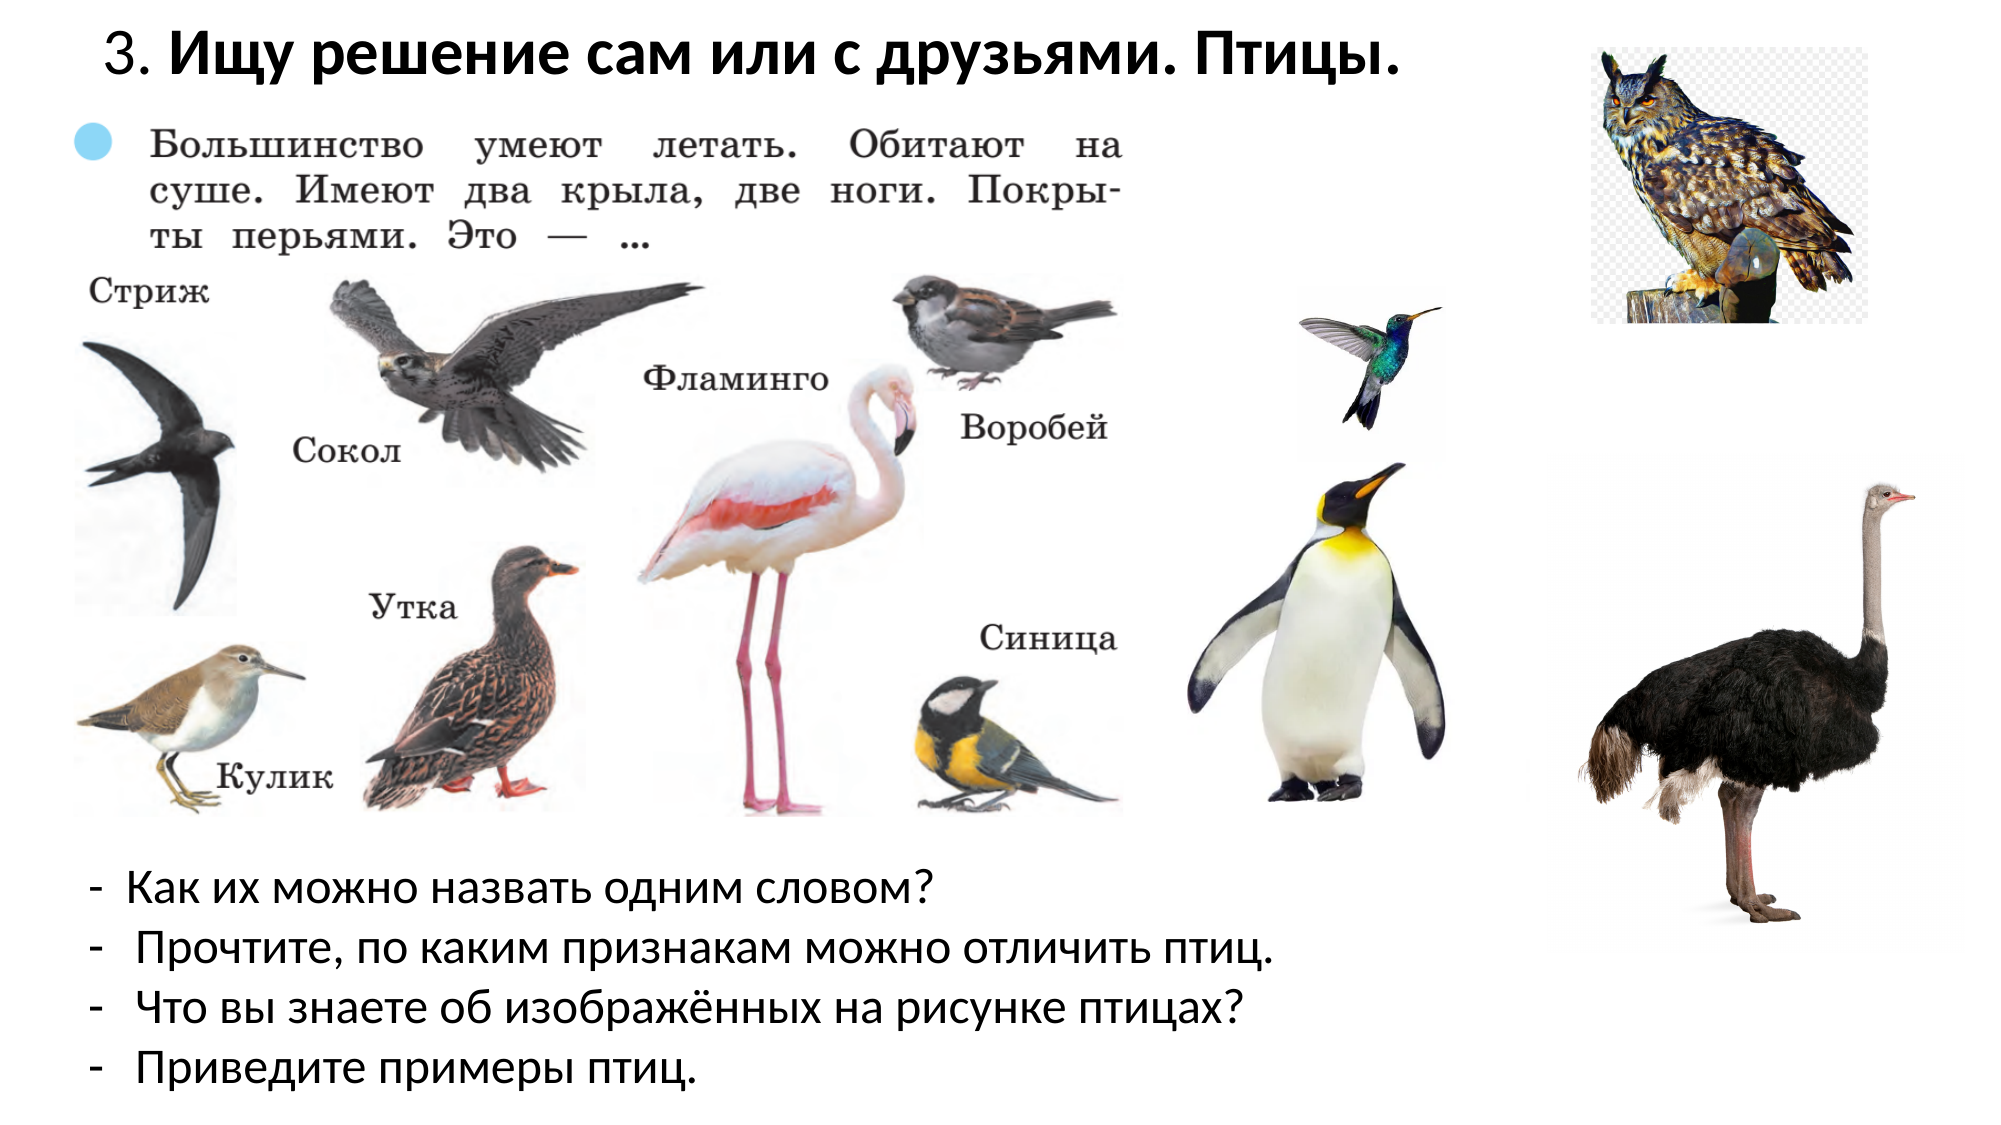

3. Ищу решение сам или с друзьями. Птицы.
- Как их можно назвать одним словом?
Прочтите, по каким признакам можно отличить птиц.
Что вы знаете об изображённых на рисунке птицах?
Приведите примеры птиц.